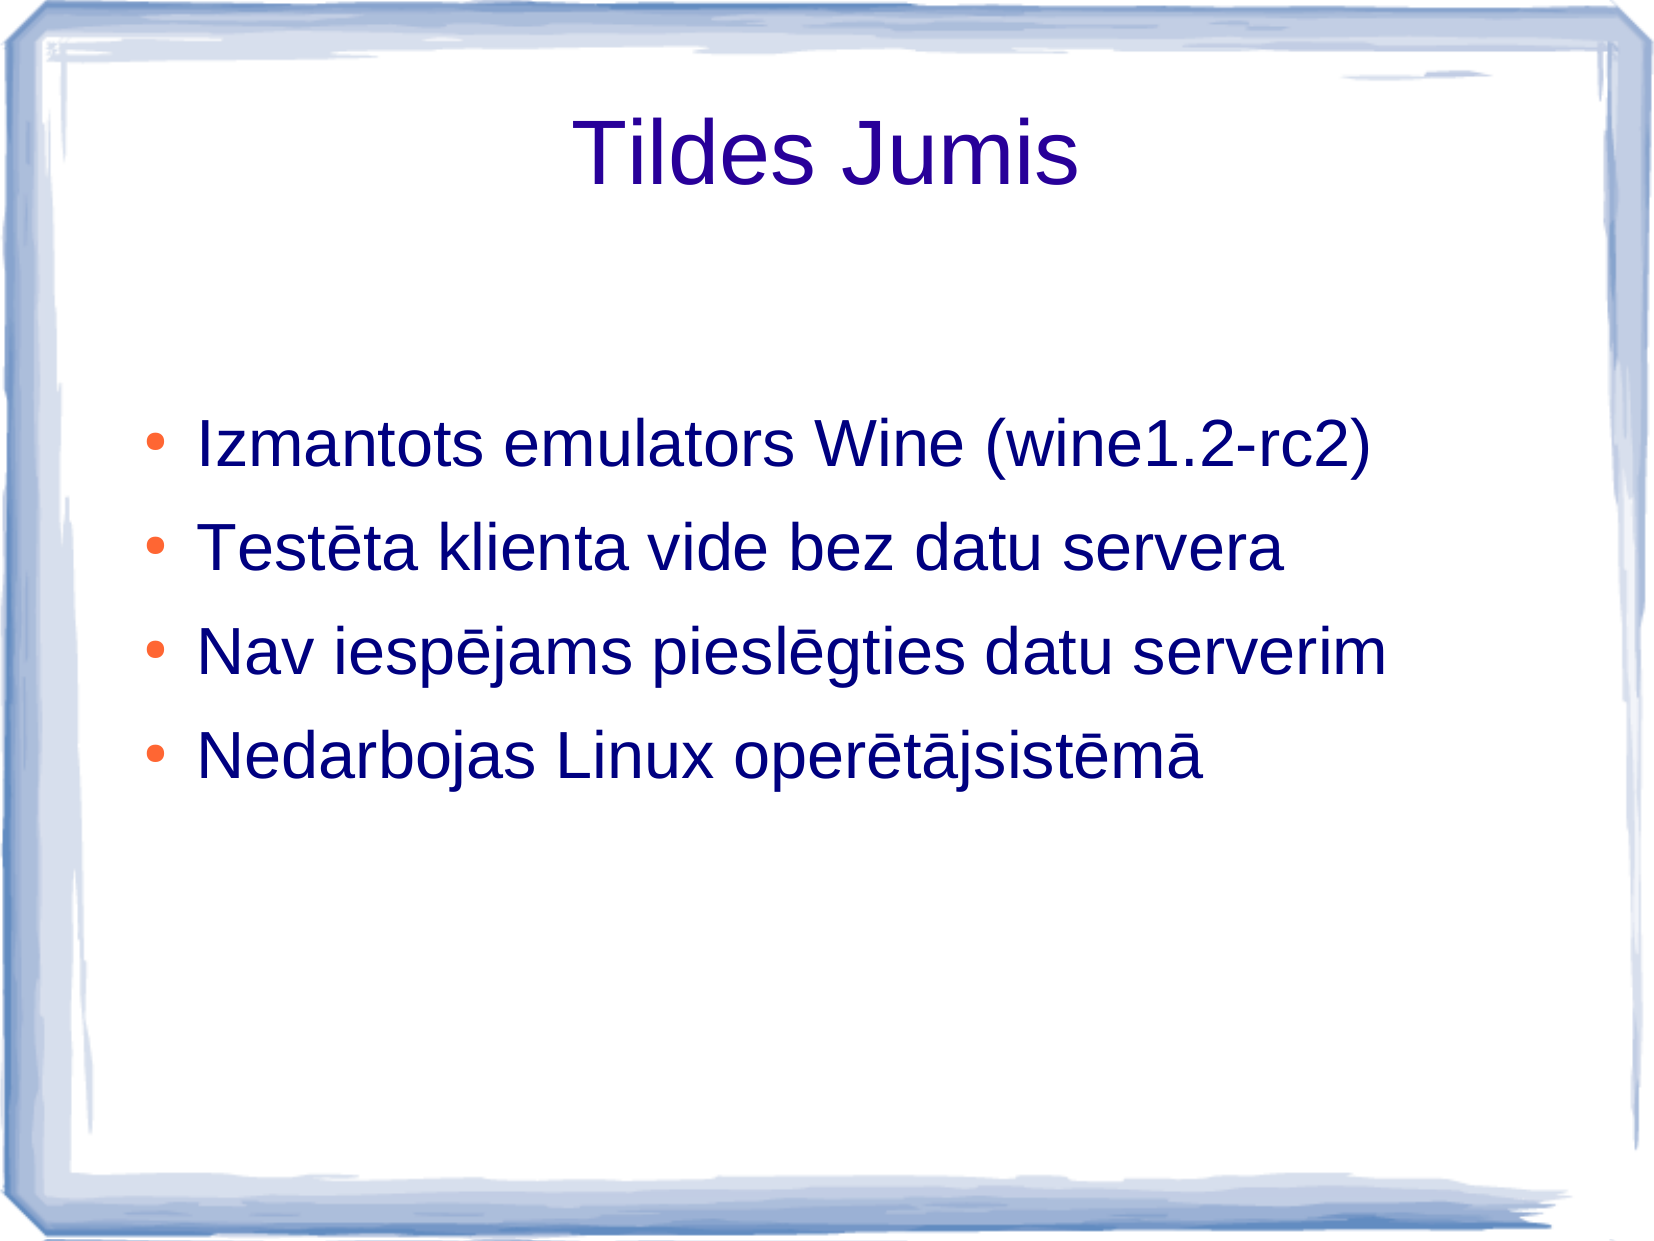

# Tildes Jumis
Izmantots emulators Wine (wine1.2-rc2)
Testēta klienta vide bez datu servera
Nav iespējams pieslēgties datu serverim
Nedarbojas Linux operētājsistēmā